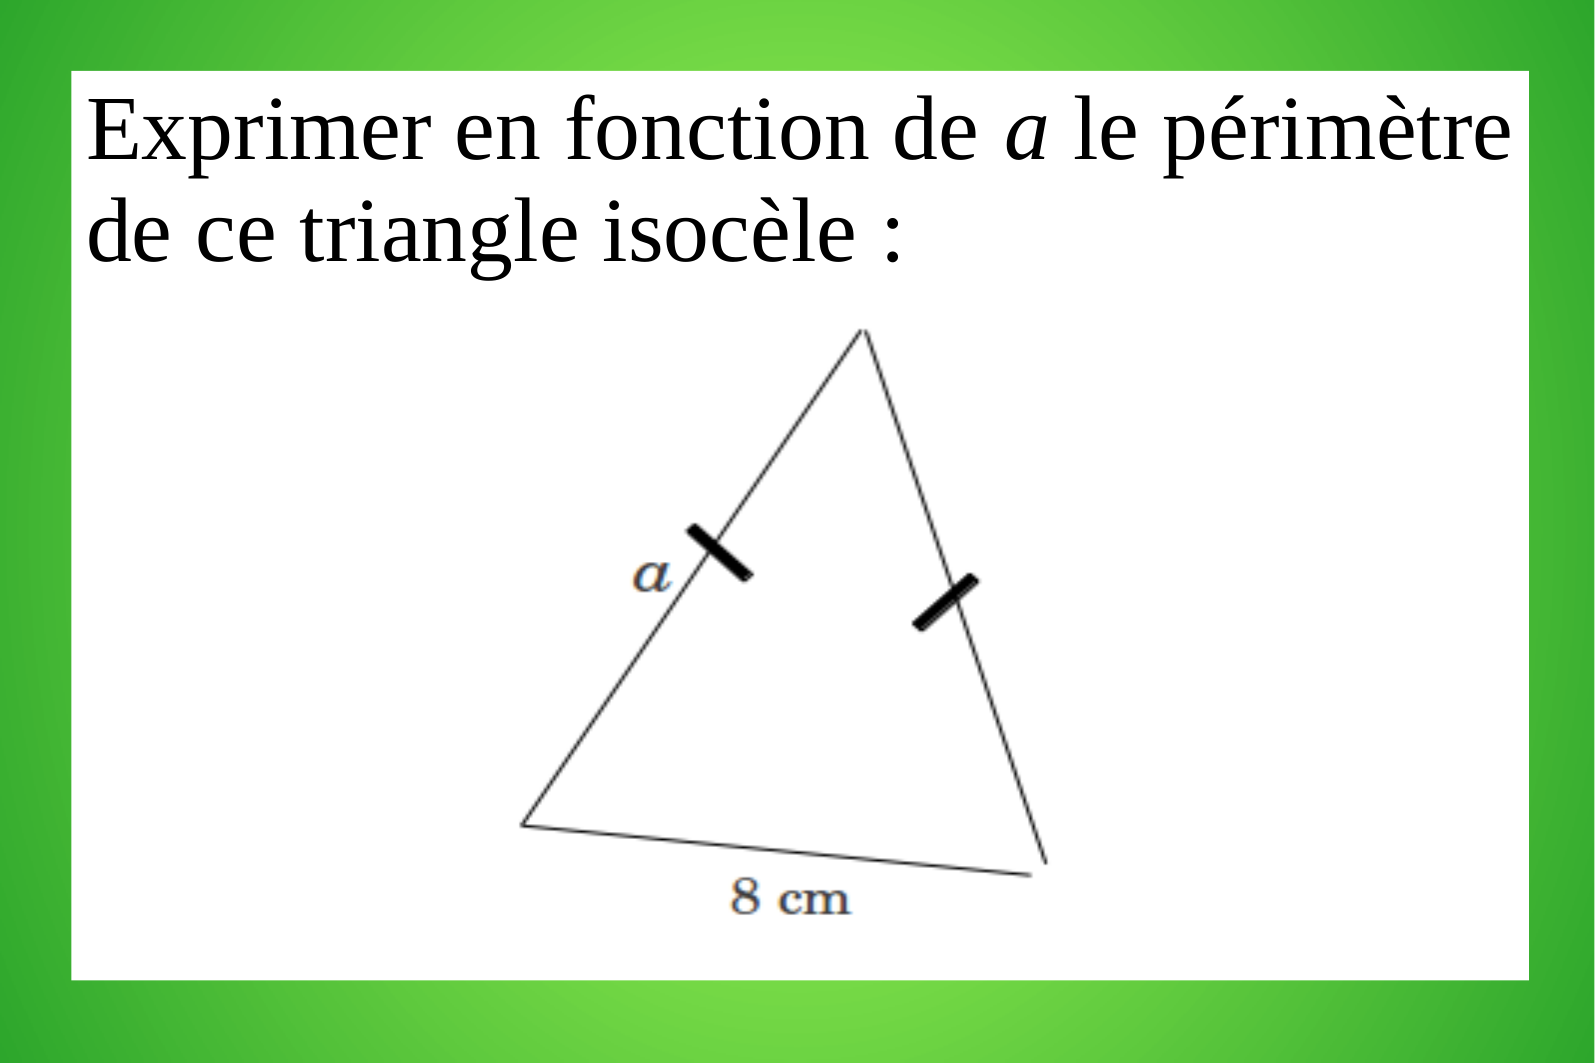

Exprimer en fonction de a le périmètre
de ce triangle isocèle :